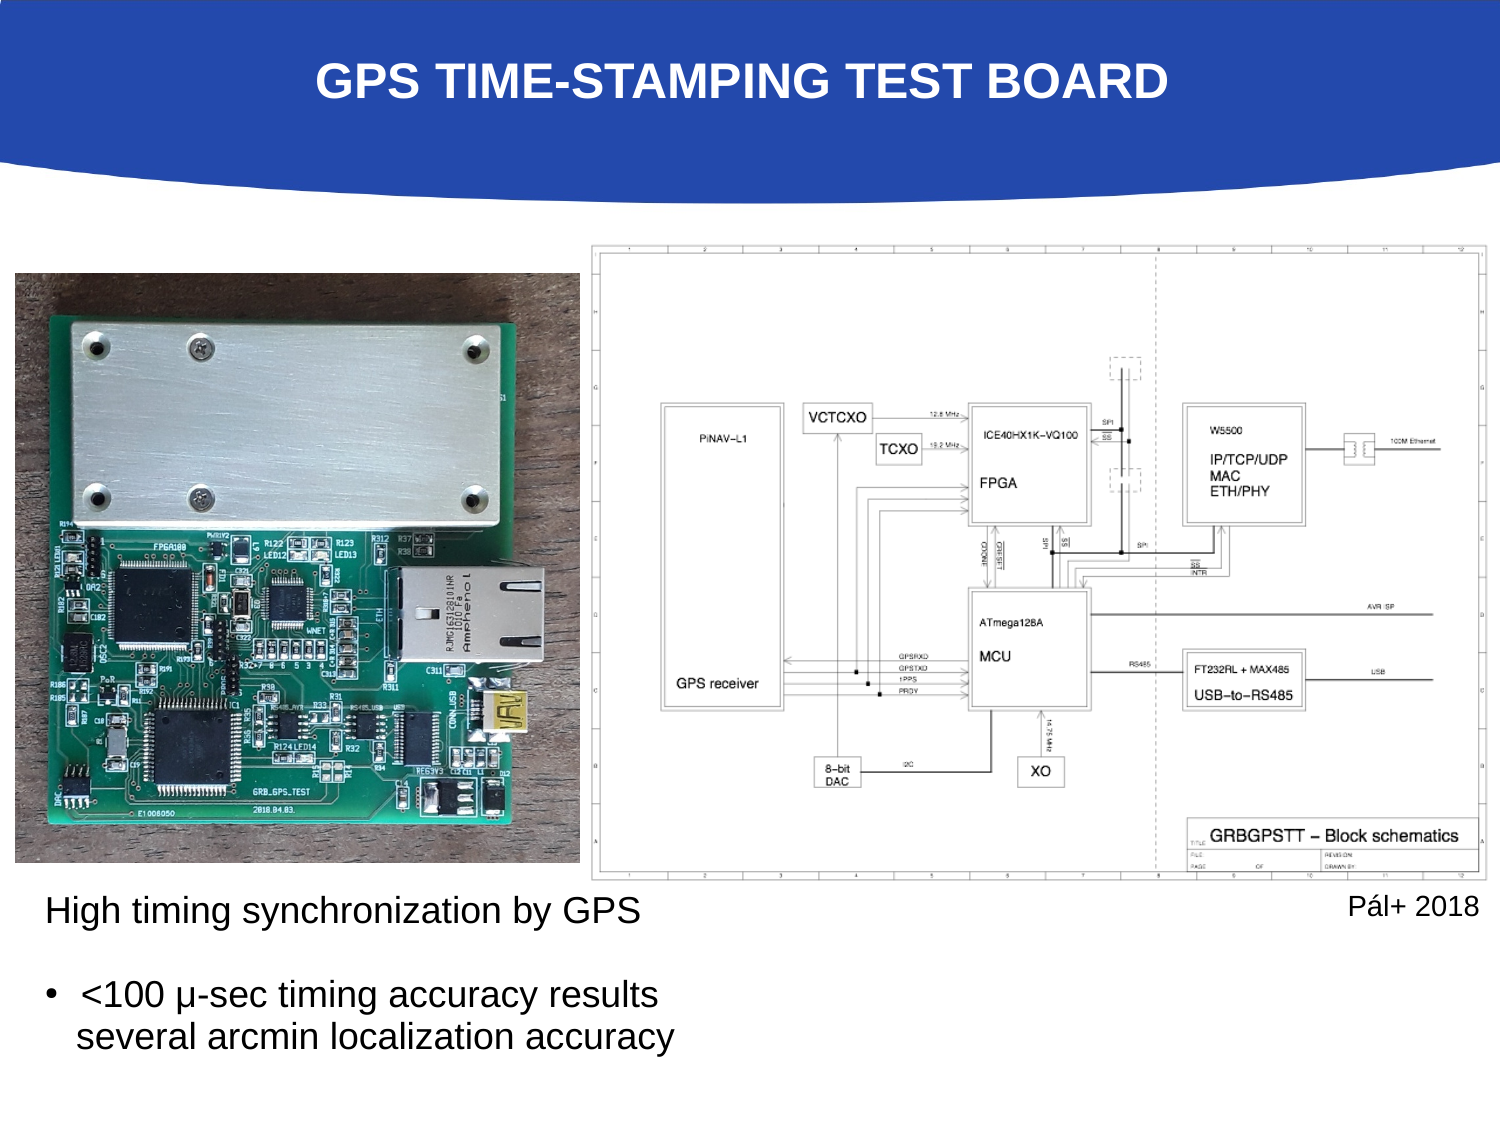

# GPS time-stamping test board
Pál+ 2018
High timing synchronization by GPS
<100 μ-sec timing accuracy results
 several arcmin localization accuracy